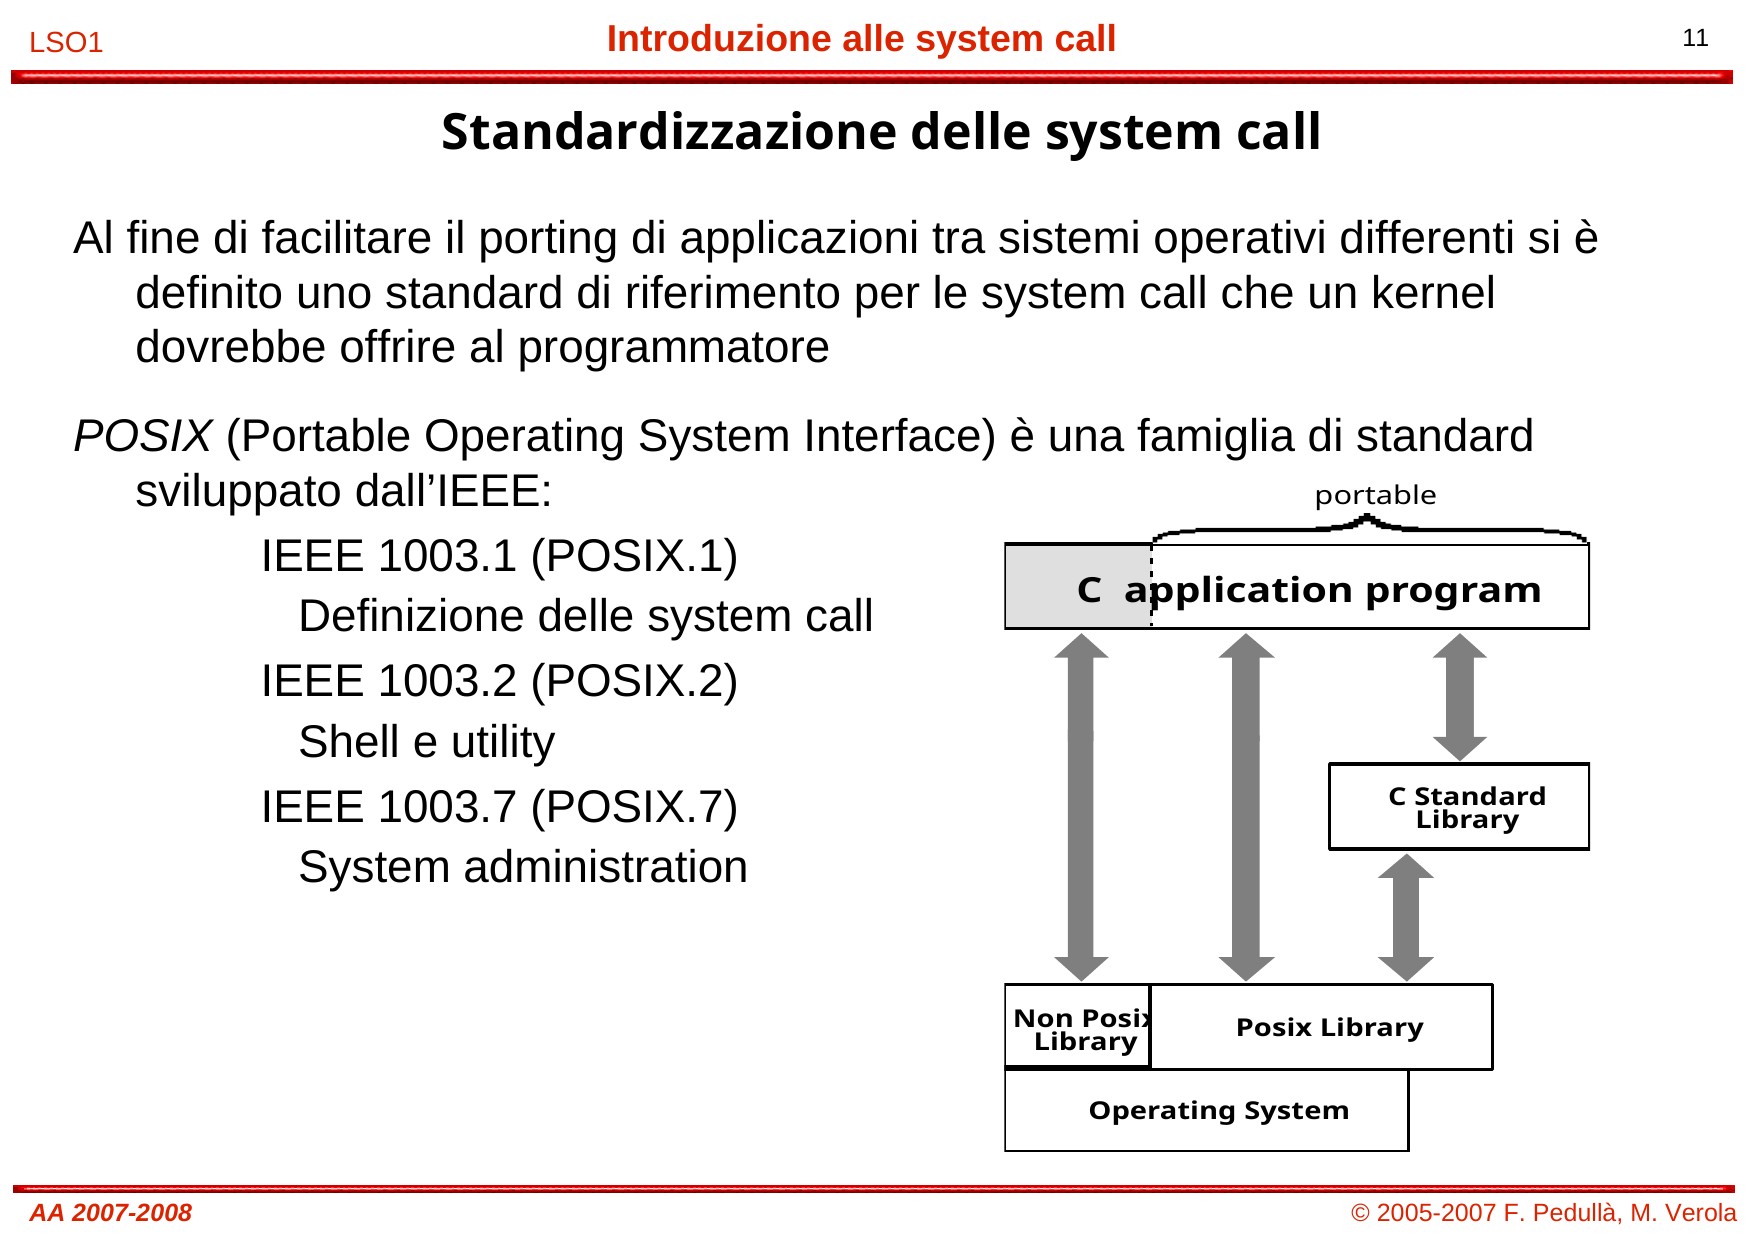

# Standardizzazione delle system call
Al fine di facilitare il porting di applicazioni tra sistemi operativi differenti si è definito uno standard di riferimento per le system call che un kernel dovrebbe offrire al programmatore
POSIX (Portable Operating System Interface) è una famiglia di standard sviluppato dall’IEEE:
IEEE 1003.1 (POSIX.1)
Definizione delle system call
IEEE 1003.2 (POSIX.2)
Shell e utility
IEEE 1003.7 (POSIX.7)
System administration